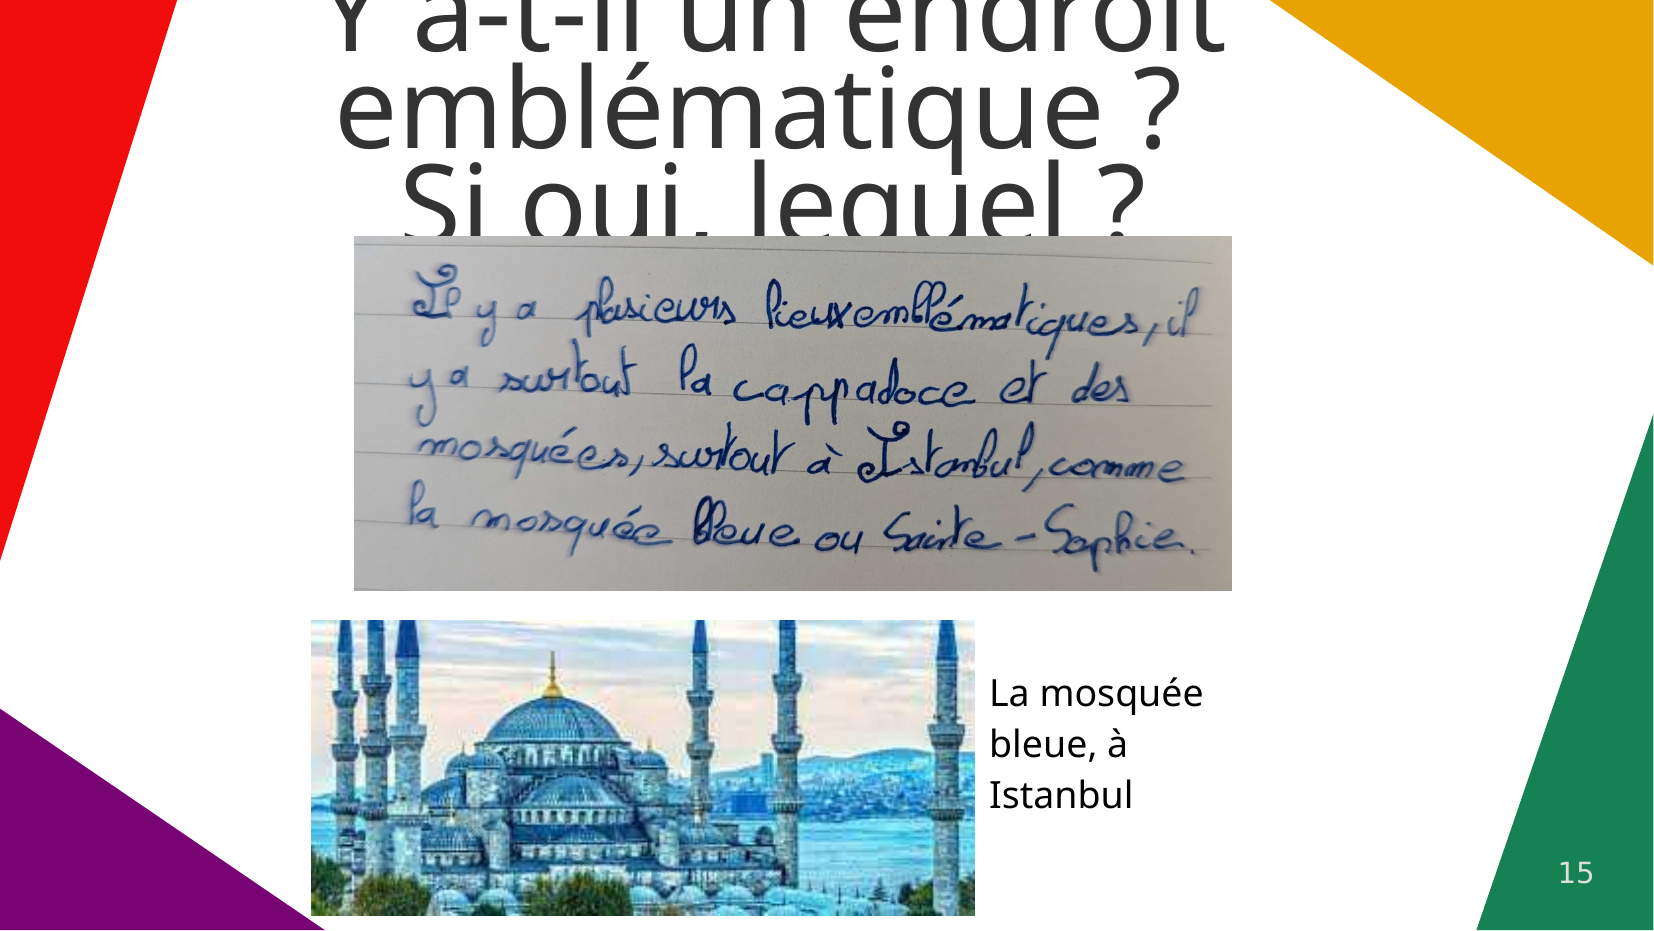

# Y a-t-il un endroit emblématique ? Si oui, lequel ?
La mosquée bleue, à Istanbul
15